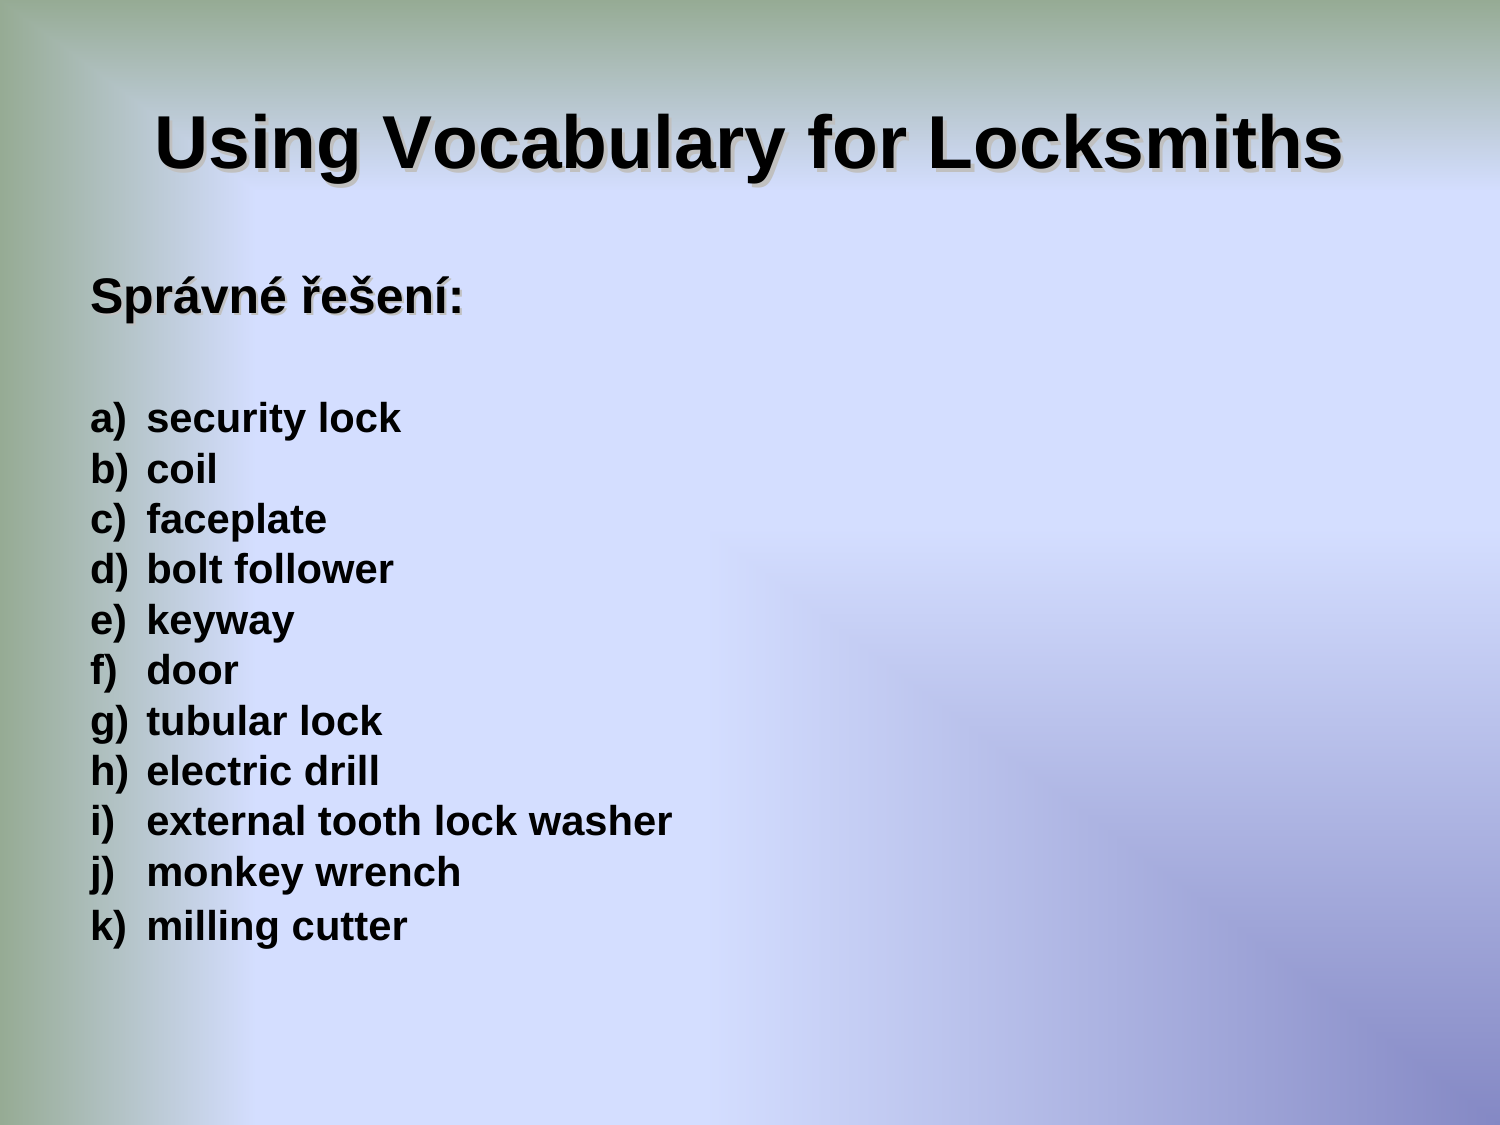

# Using Vocabulary for Locksmiths
Správné řešení:
security lock
coil
faceplate
bolt follower
keyway
door
tubular lock
electric drill
external tooth lock washer
monkey wrench
milling cutter